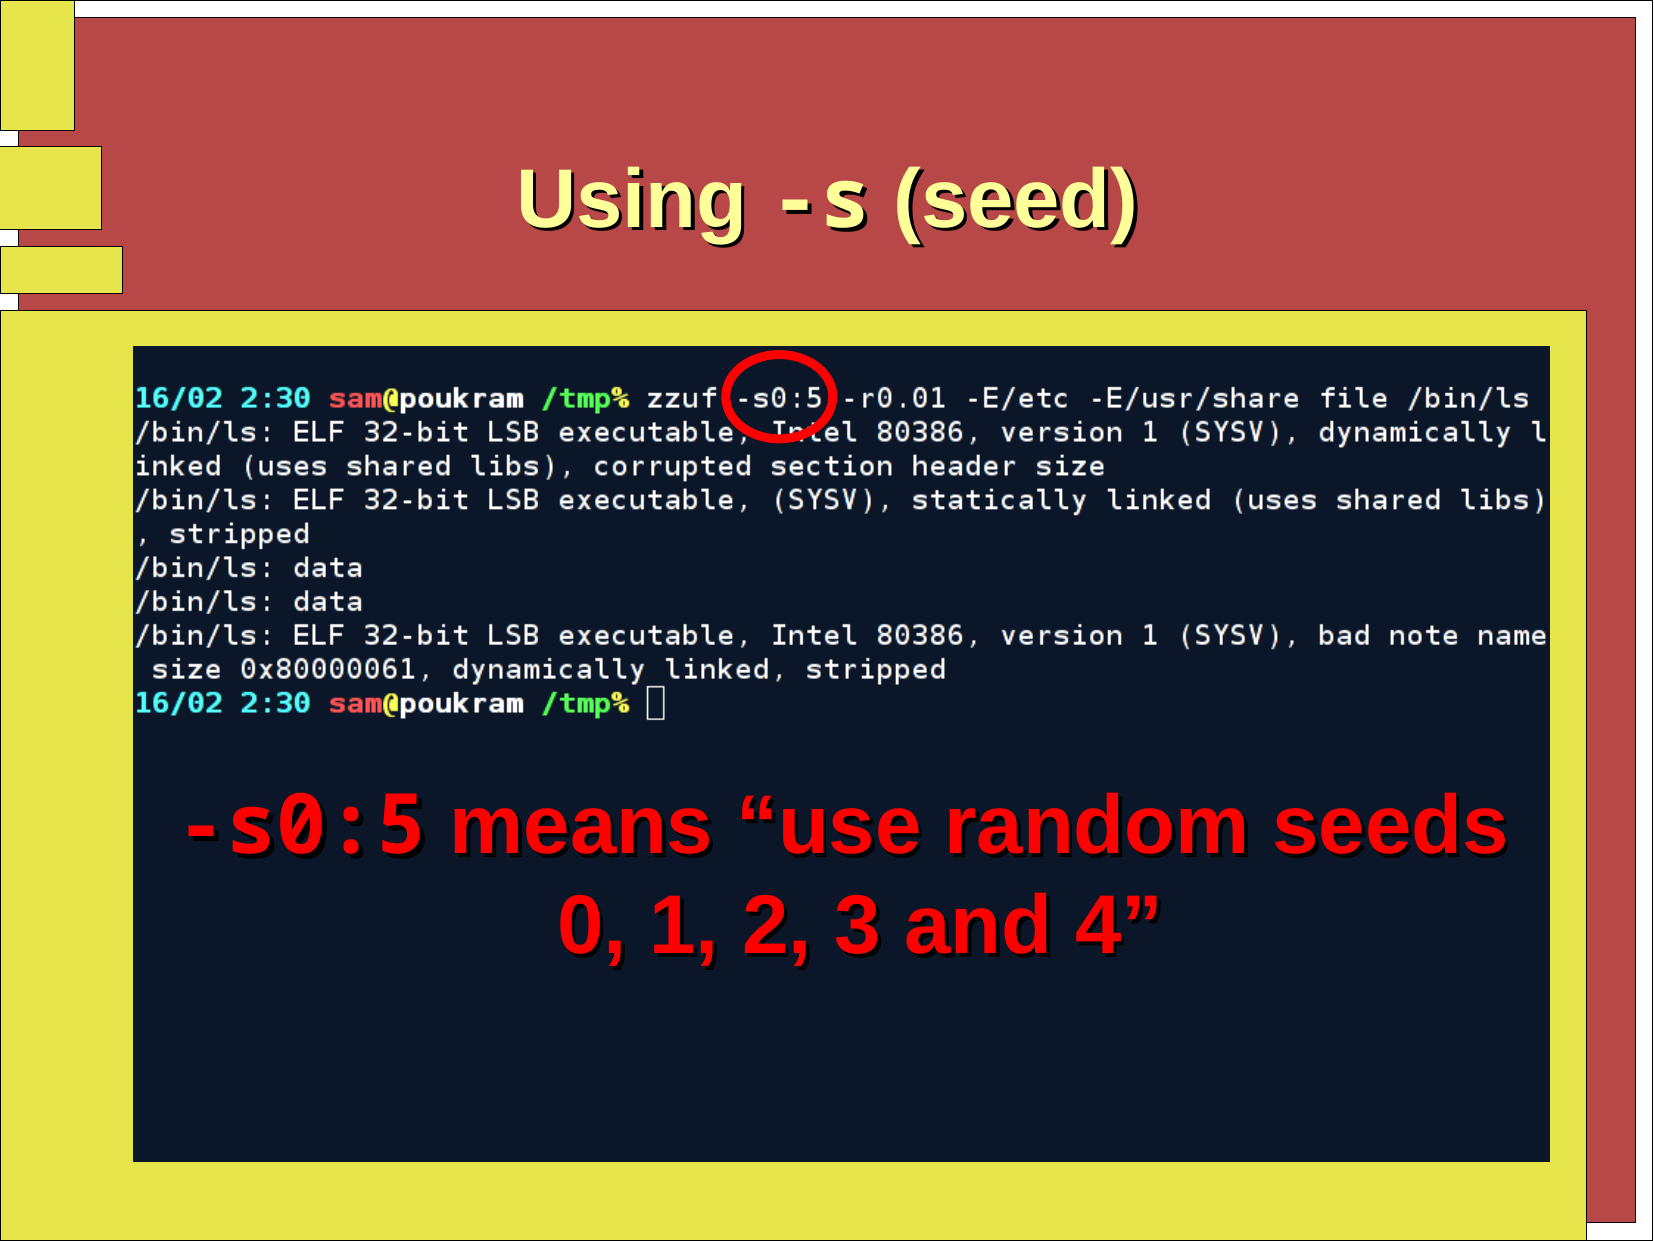

# Using -s (seed)
-s0:5 means “use random seeds 0, 1, 2, 3 and 4”